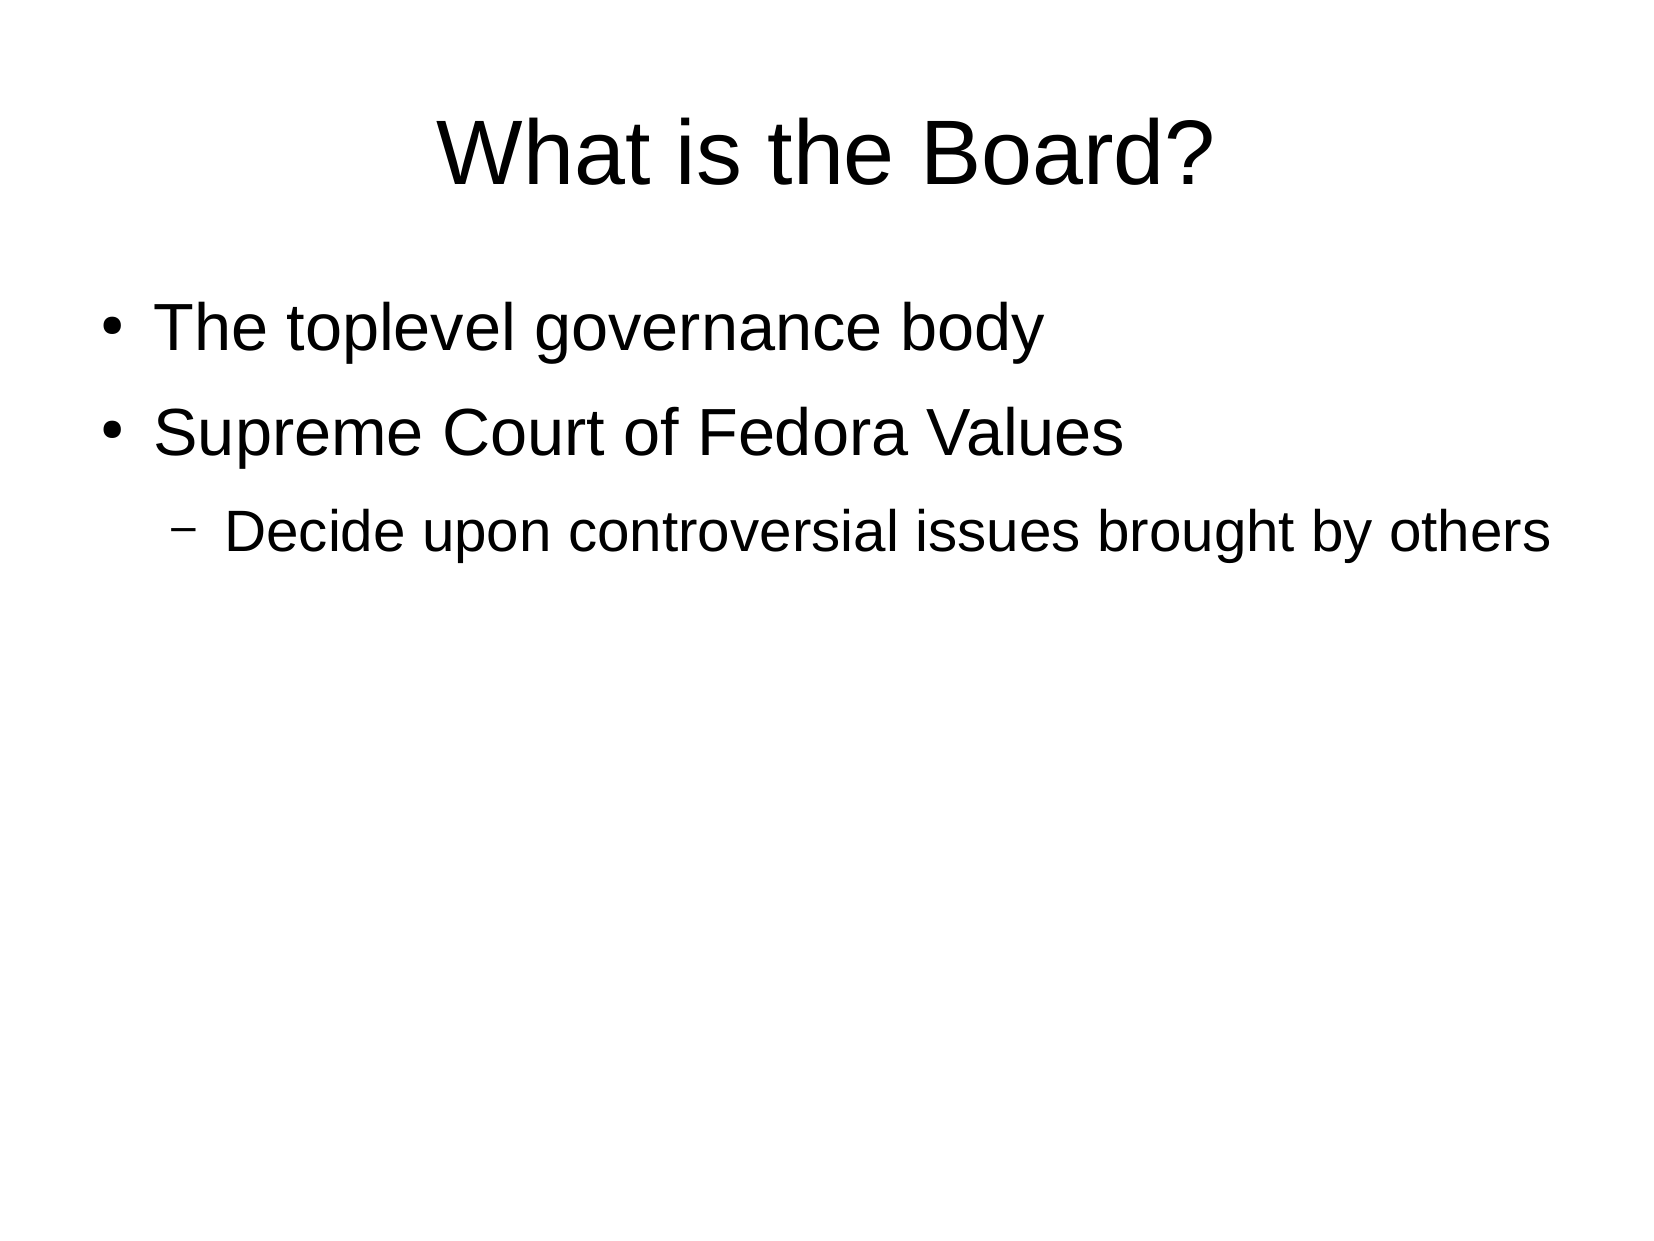

# What is the Board?
The toplevel governance body
Supreme Court of Fedora Values
Decide upon controversial issues brought by others